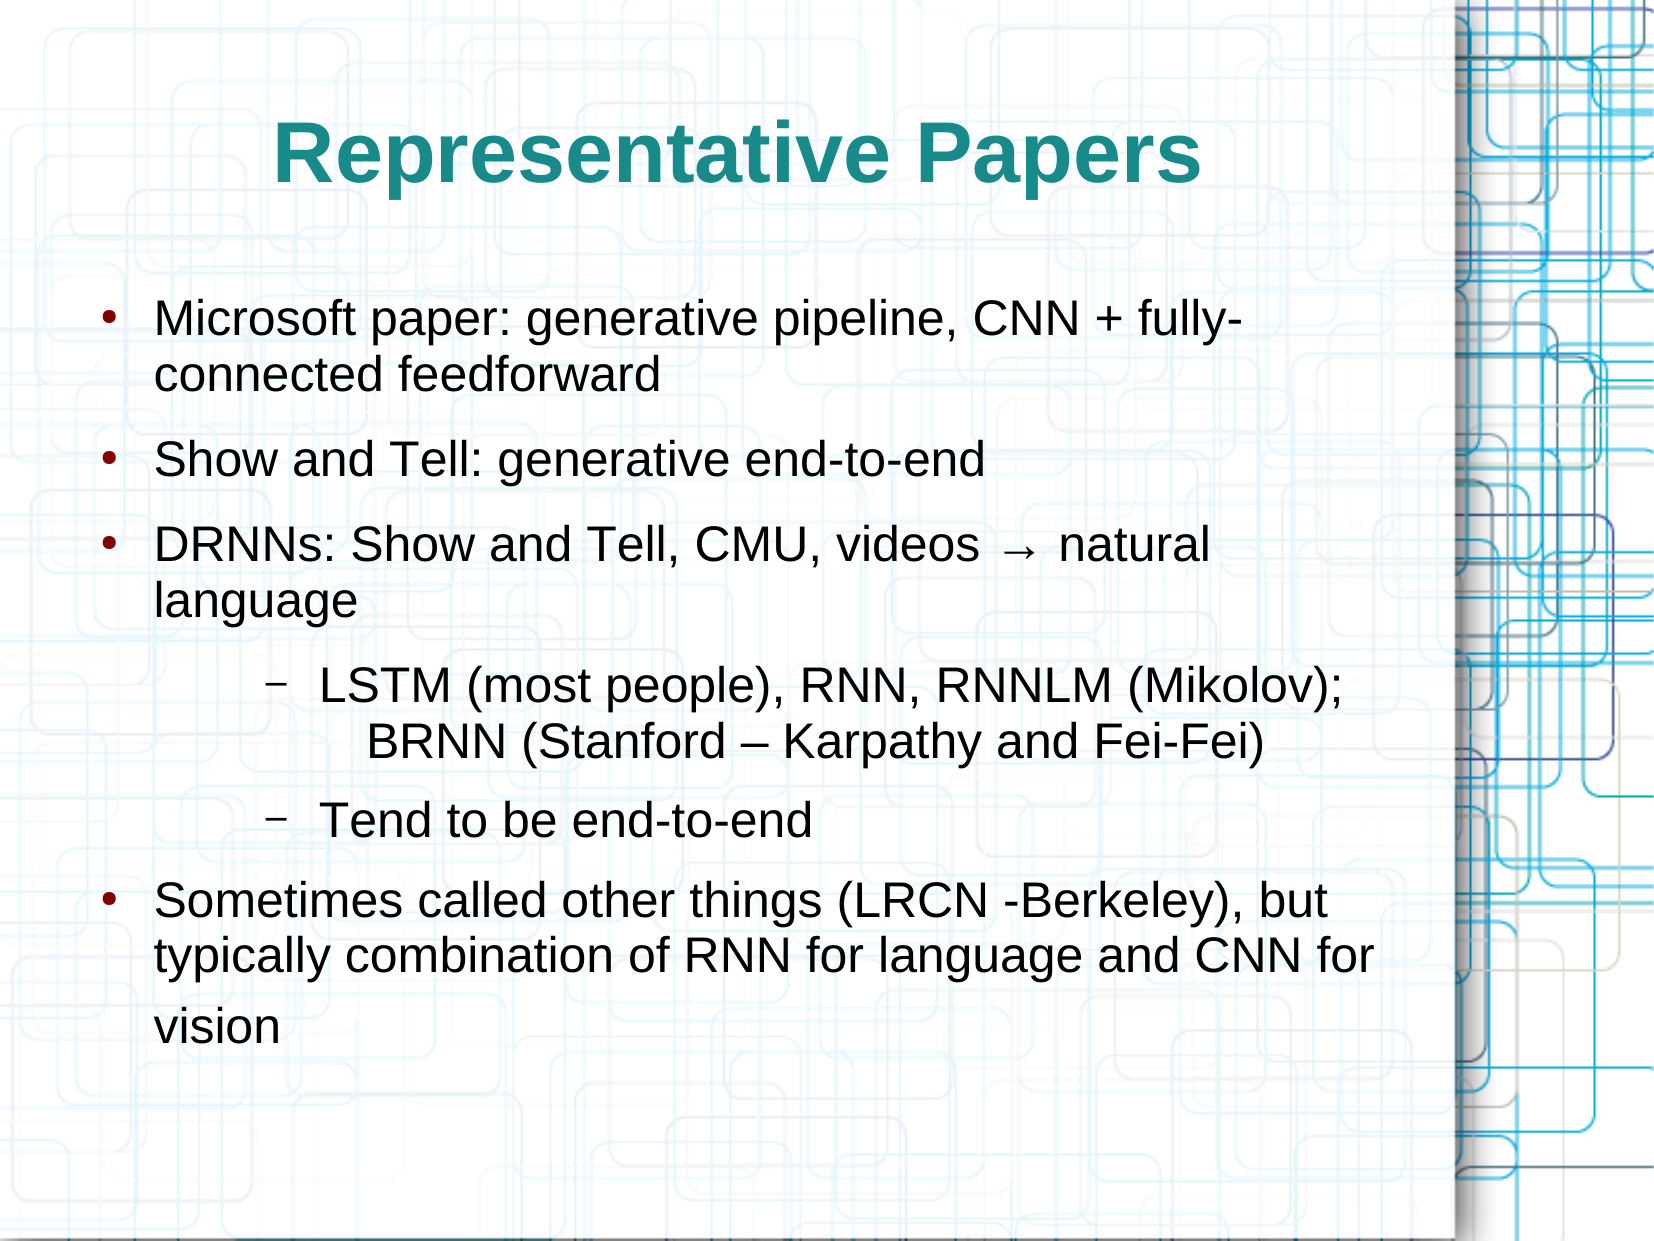

# Representative Papers
Microsoft paper: generative pipeline, CNN + fully-connected feedforward
Show and Tell: generative end-to-end
DRNNs: Show and Tell, CMU, videos → natural language
LSTM (most people), RNN, RNNLM (Mikolov); BRNN (Stanford – Karpathy and Fei-Fei)
Tend to be end-to-end
Sometimes called other things (LRCN -Berkeley), but typically combination of RNN for language and CNN for vision